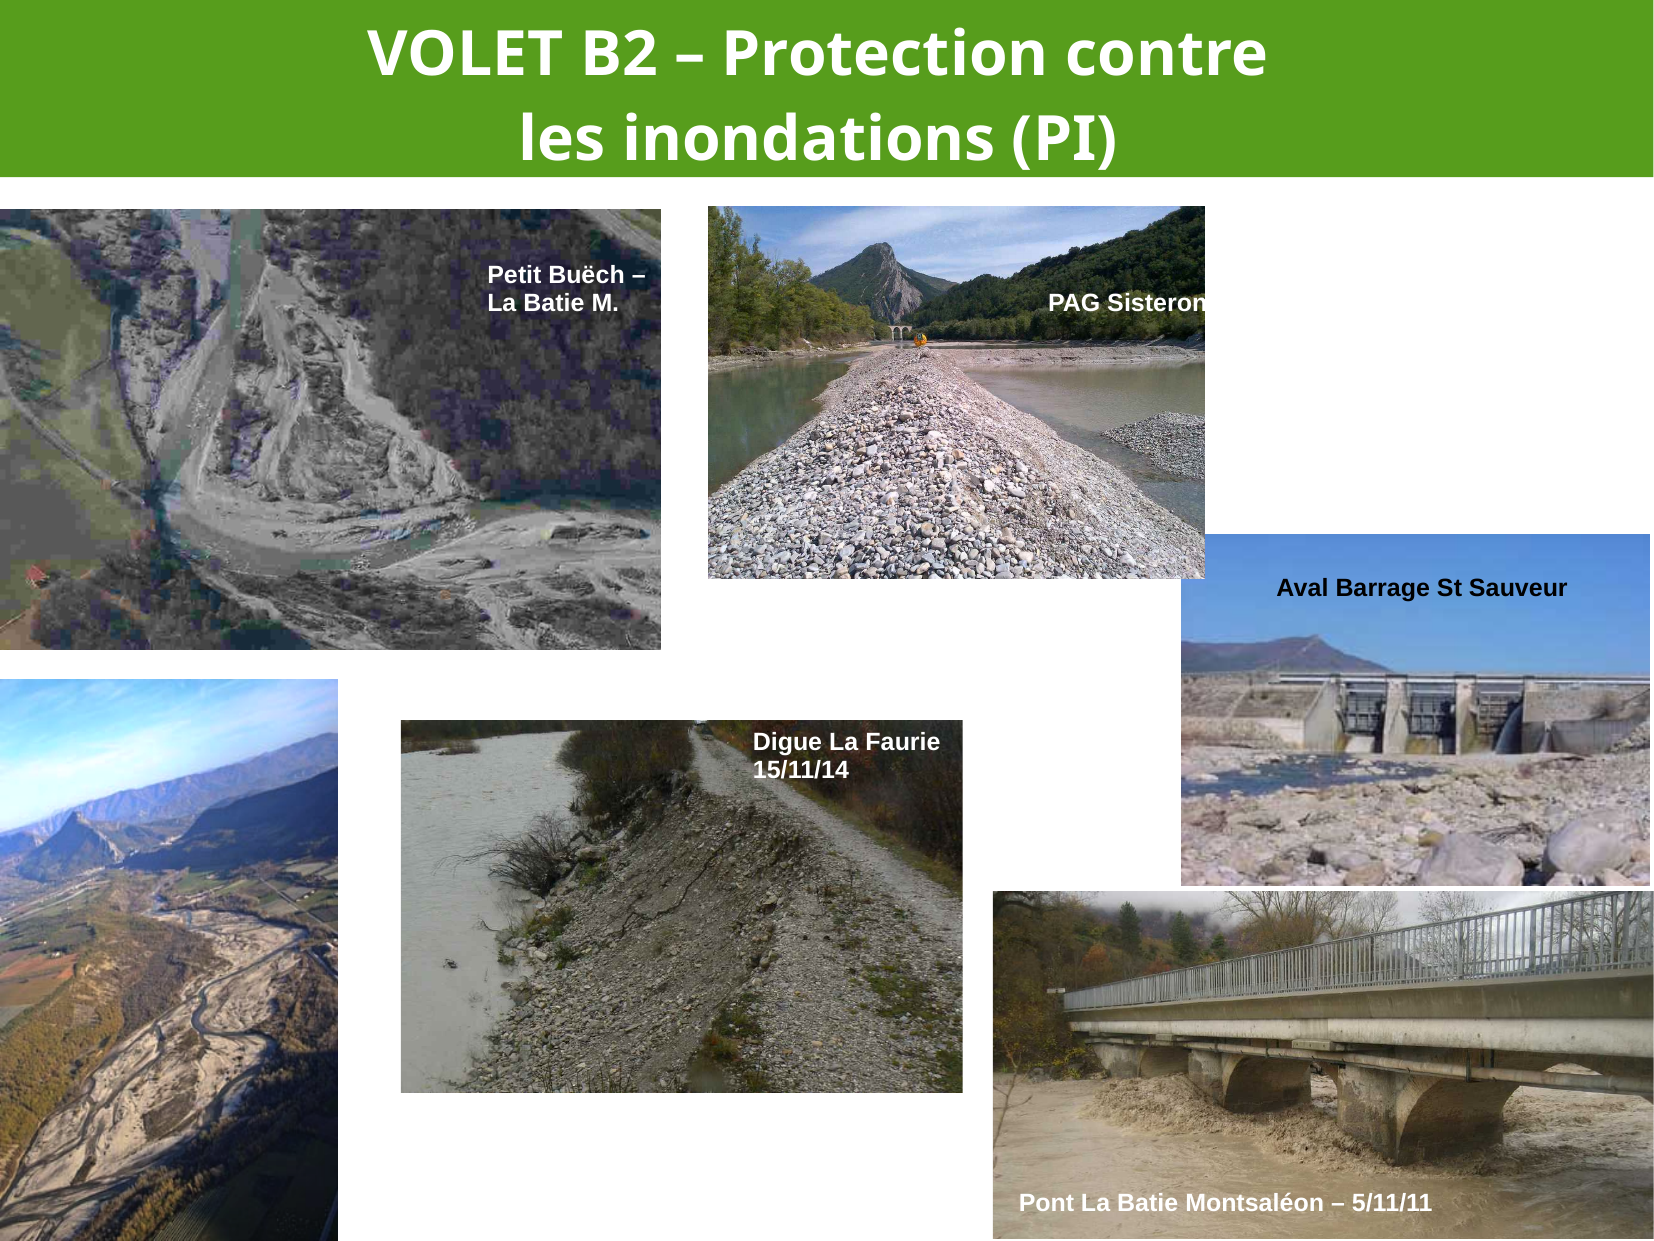

VOLET B2 – Protection contre
les inondations (PI)
Petit Buëch – La Batie M.
PAG Sisteron
Aval Barrage St Sauveur
Digue La Faurie
15/11/14
Pont La Batie Montsaléon – 5/11/11